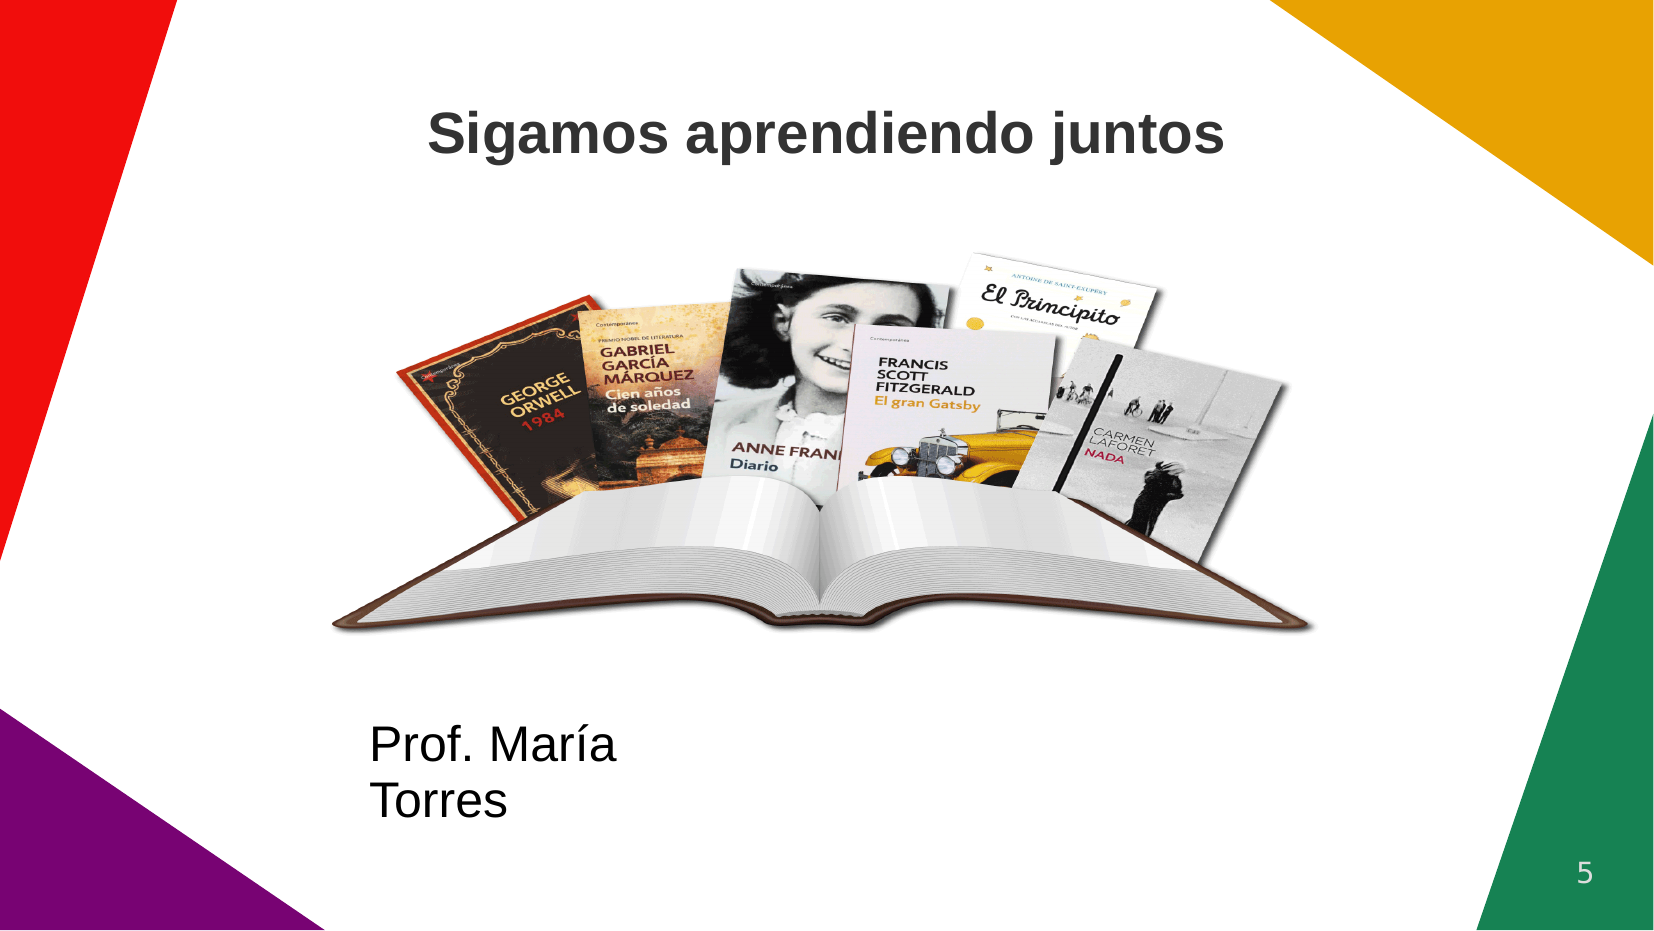

# Sigamos aprendiendo juntos
Prof. María Torres
5